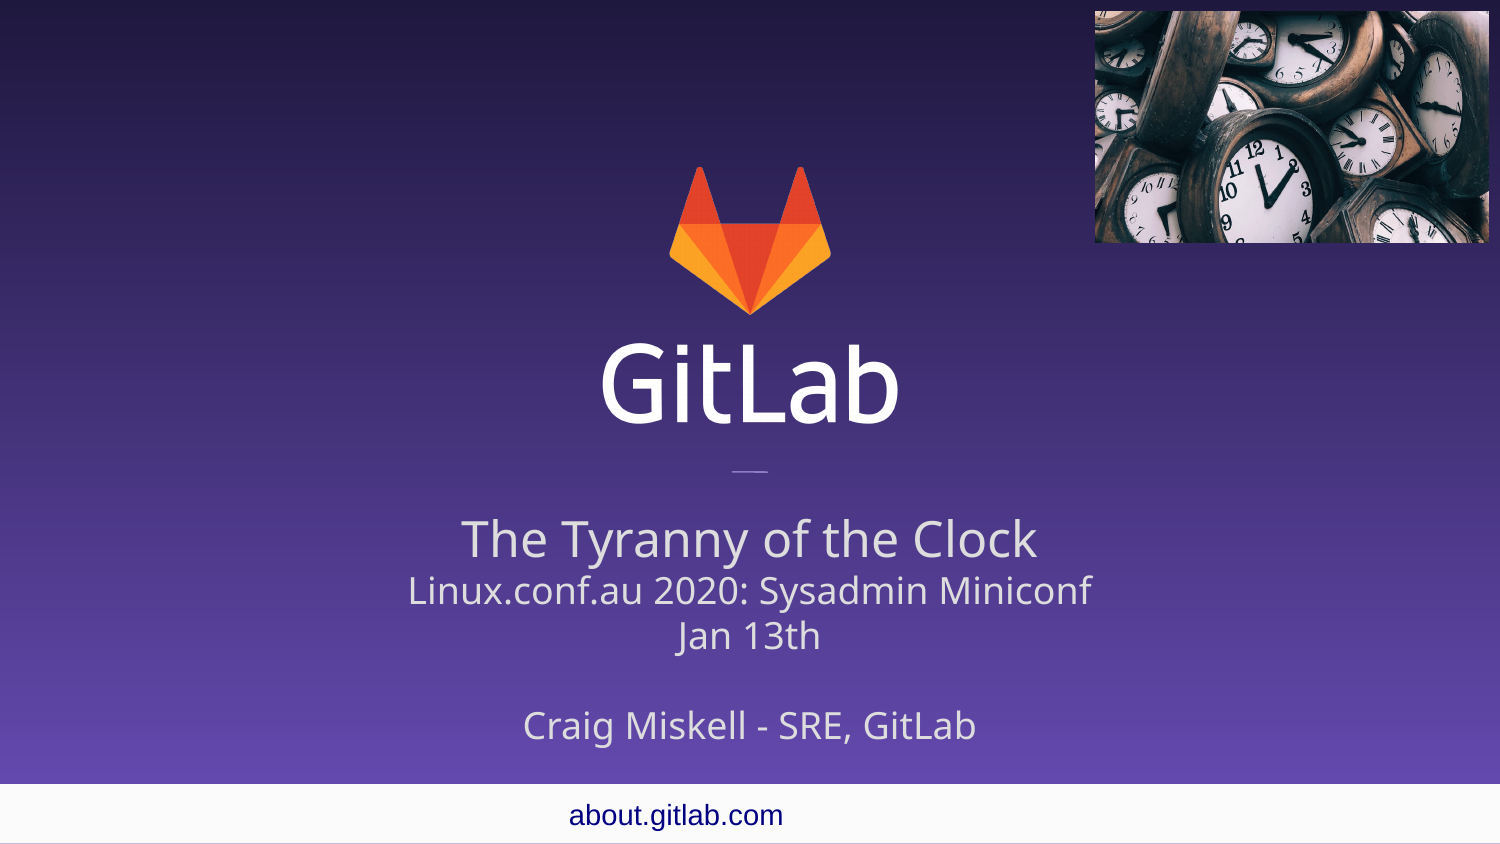

# The Tyranny of the Clock Linux.conf.au 2020: Sysadmin Miniconf Jan 13th Craig Miskell - SRE, GitLab
about.gitlab.com